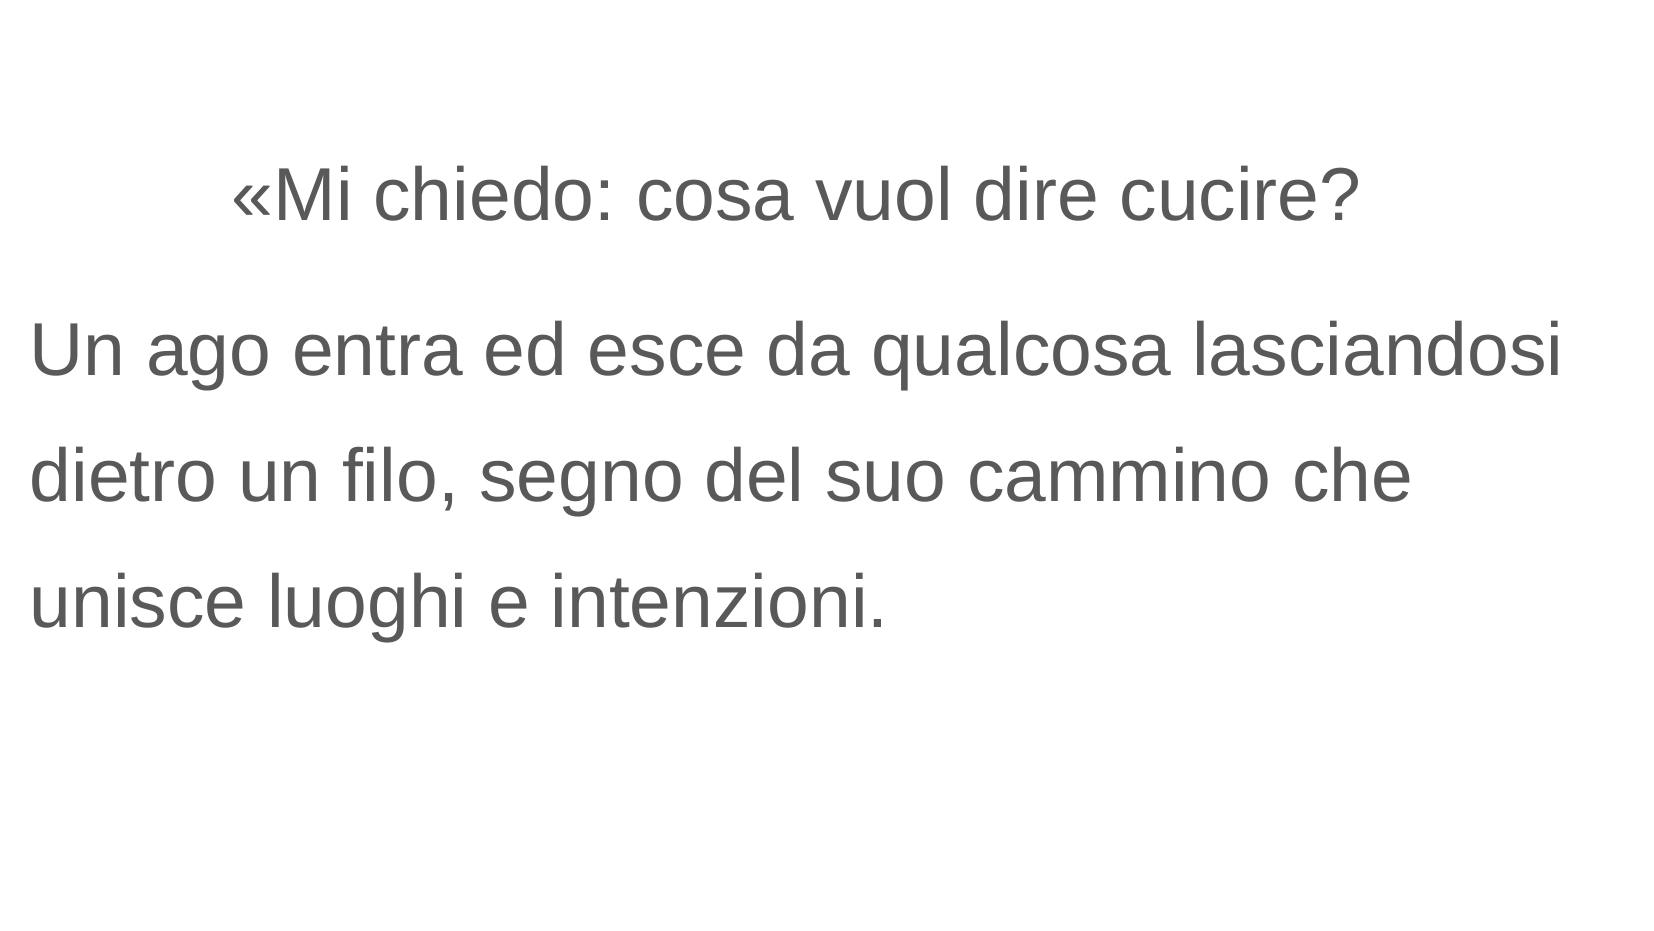

# «Mi chiedo: cosa vuol dire cucire?
Un ago entra ed esce da qualcosa lasciandosi dietro un filo, segno del suo cammino che unisce luoghi e intenzioni.